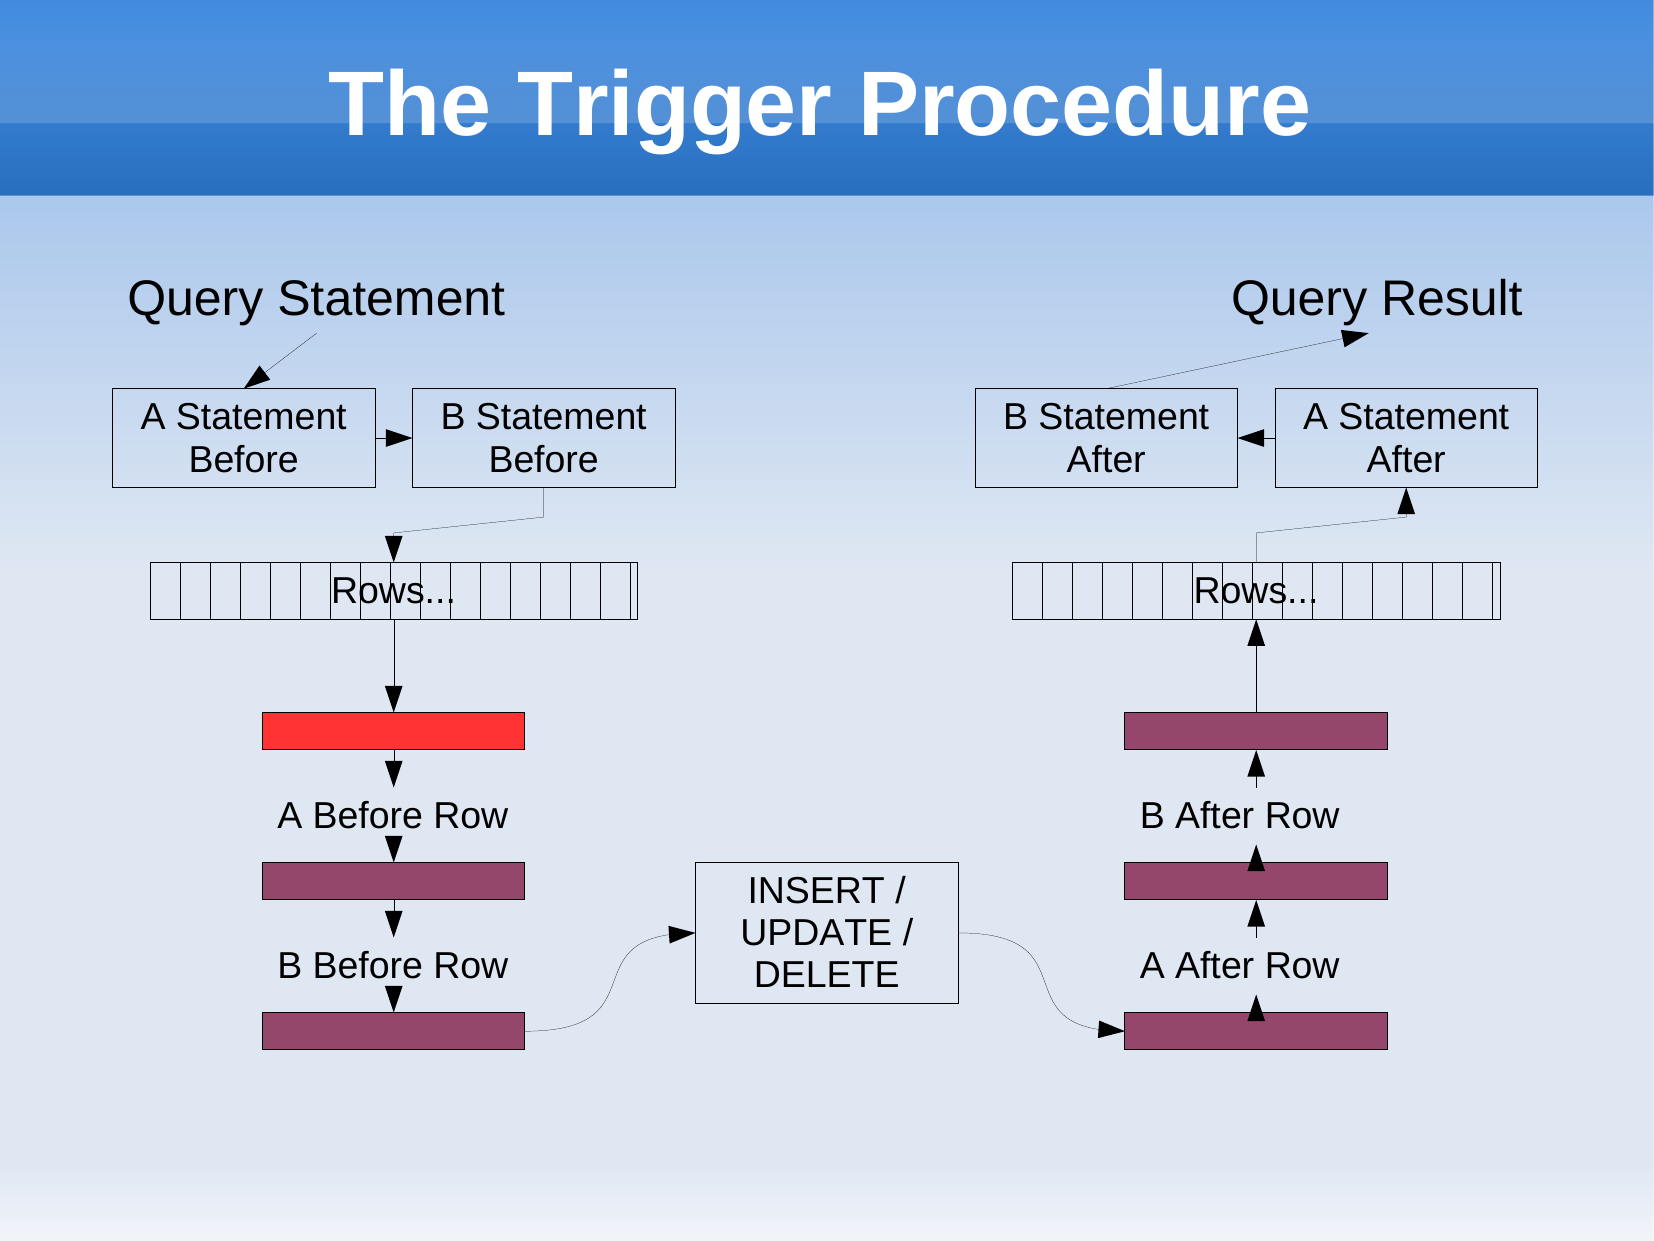

# The Trigger Procedure
Query Statement
Query Result
A Statement
Before
B Statement
Before
B Statement
After
A Statement
After
Rows...
Rows...
A Before Row
B After Row
INSERT /
UPDATE /
DELETE
B Before Row
A After Row